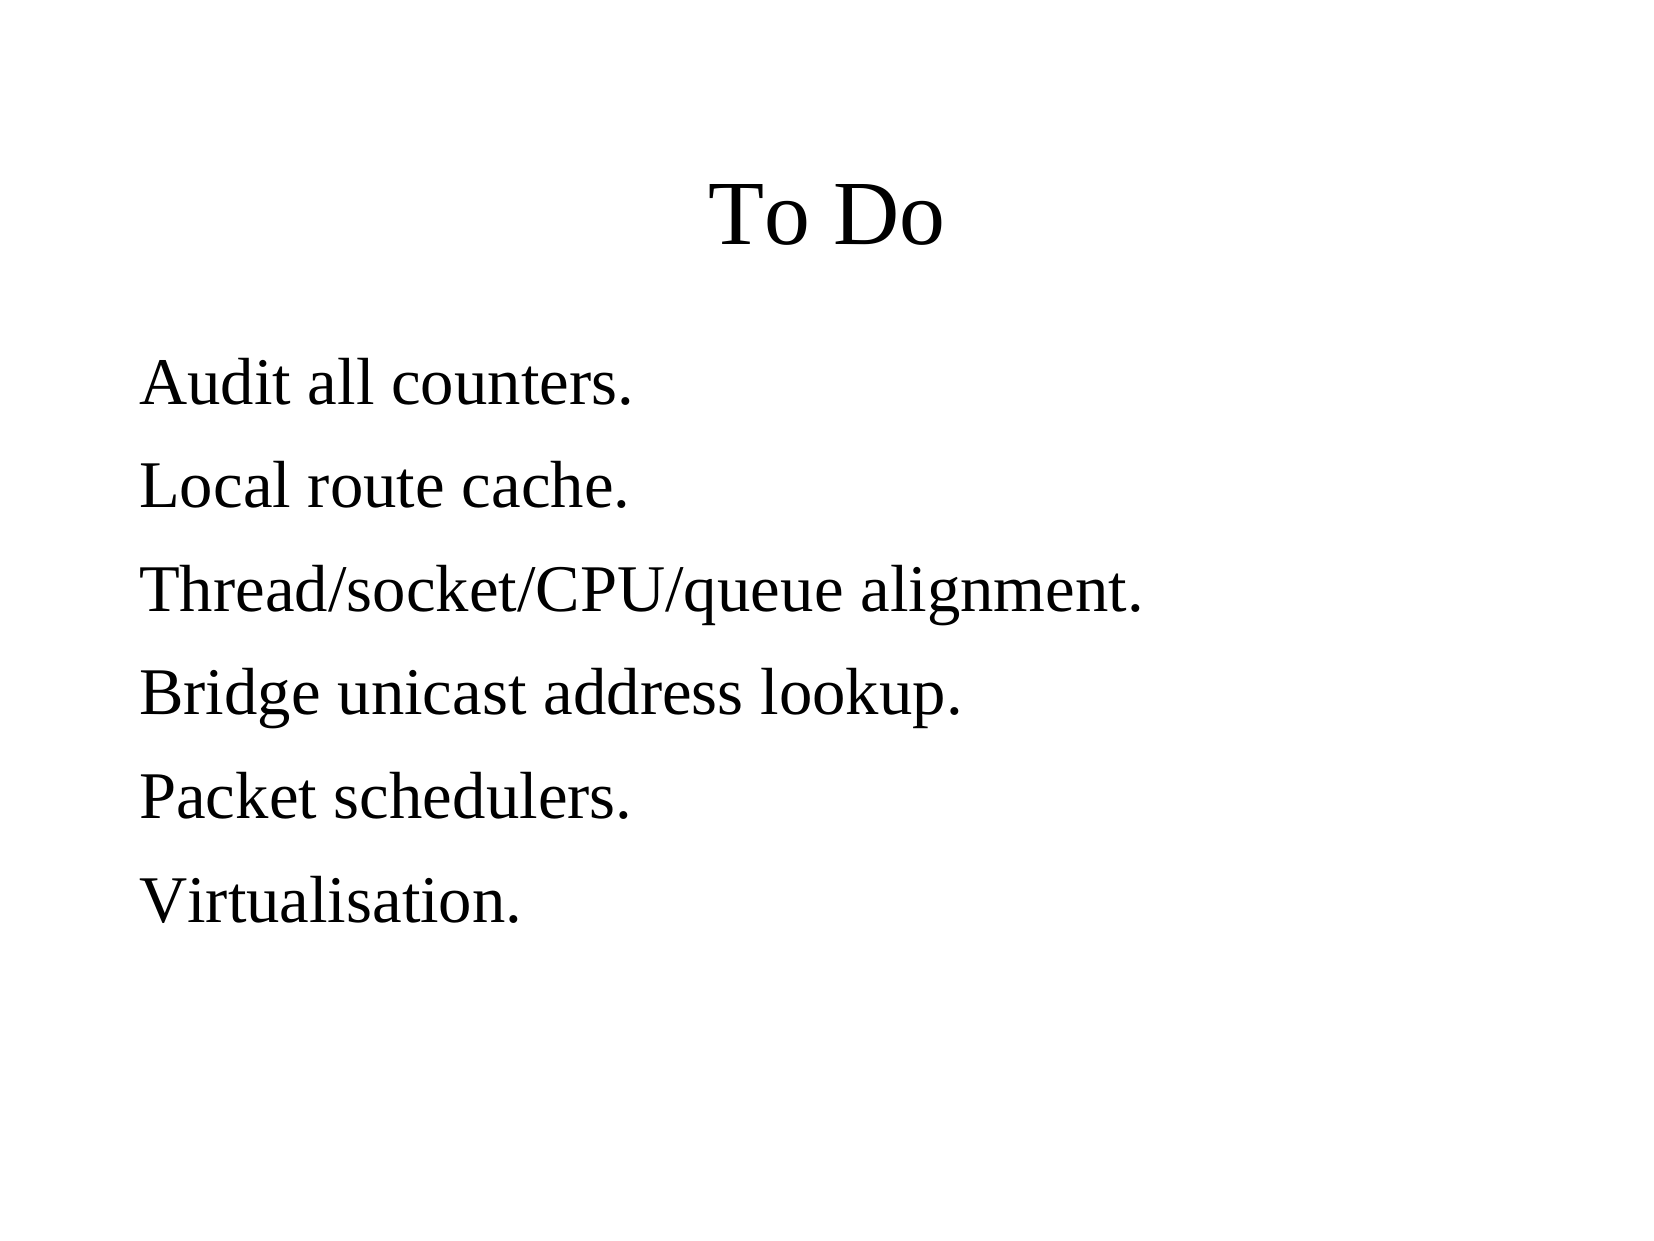

# To Do
Audit all counters.
Local route cache.
Thread/socket/CPU/queue alignment.
Bridge unicast address lookup.
Packet schedulers.
Virtualisation.